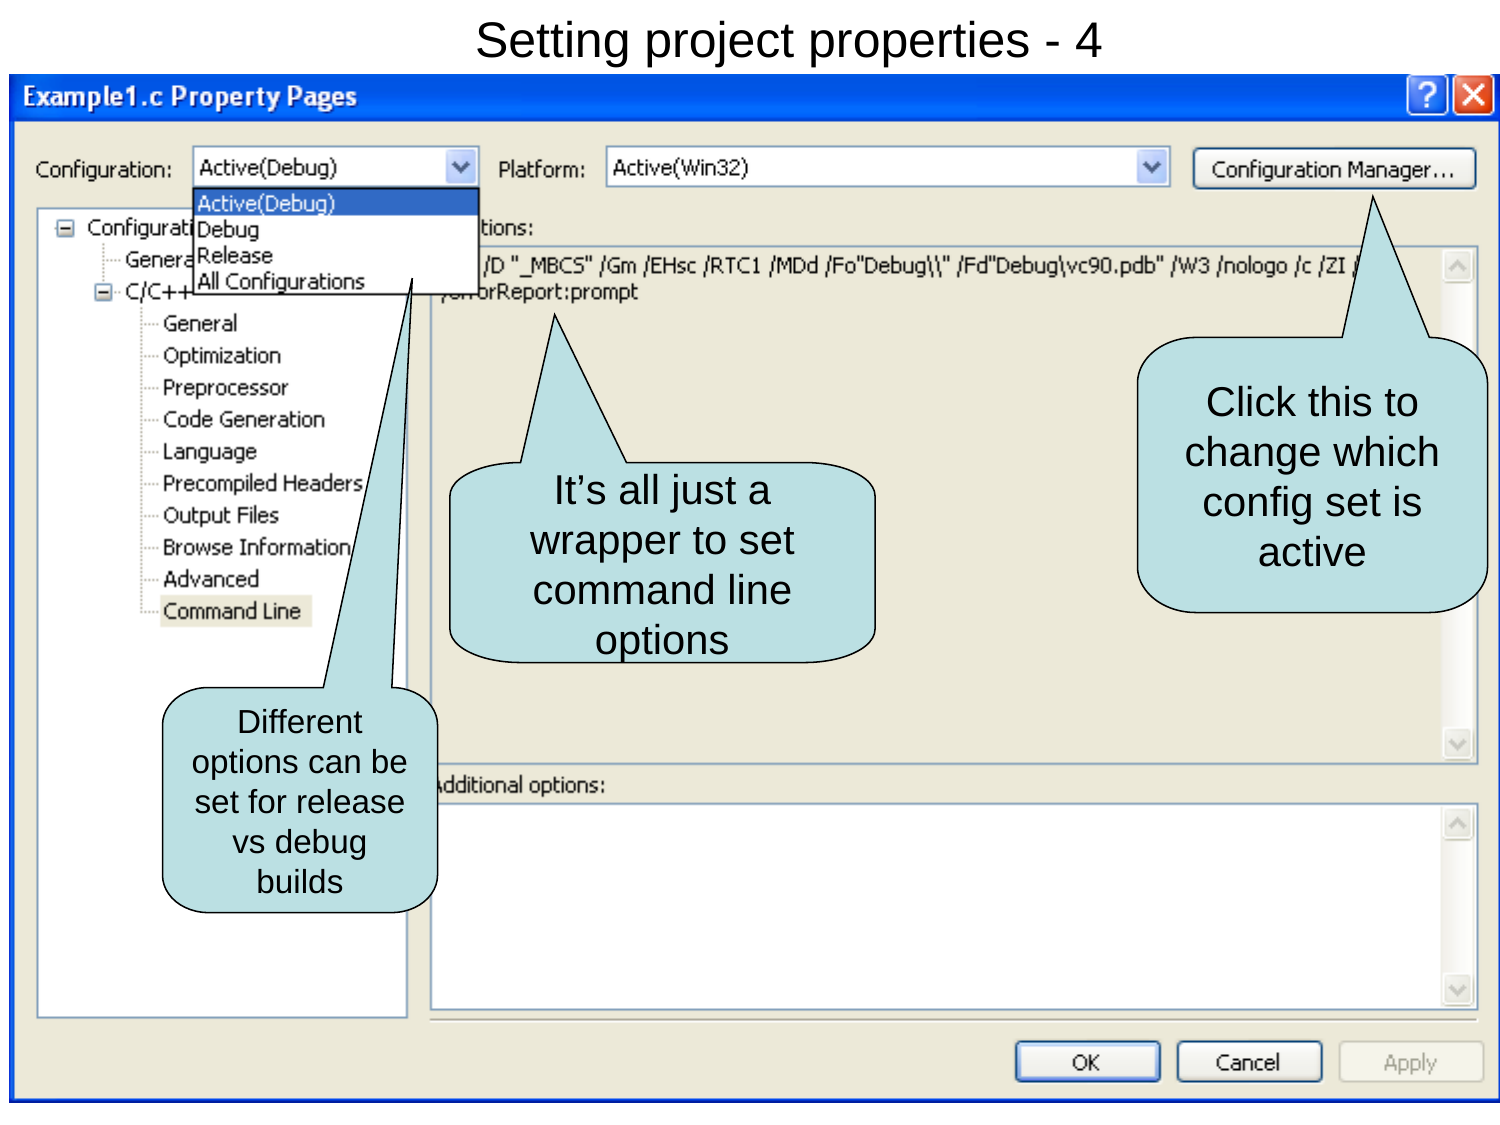

Setting project properties - 4
# Setting project properties 4
Click this to change which config set is active
It’s all just a wrapper to set command line options
Different options can be set for release vs debug builds